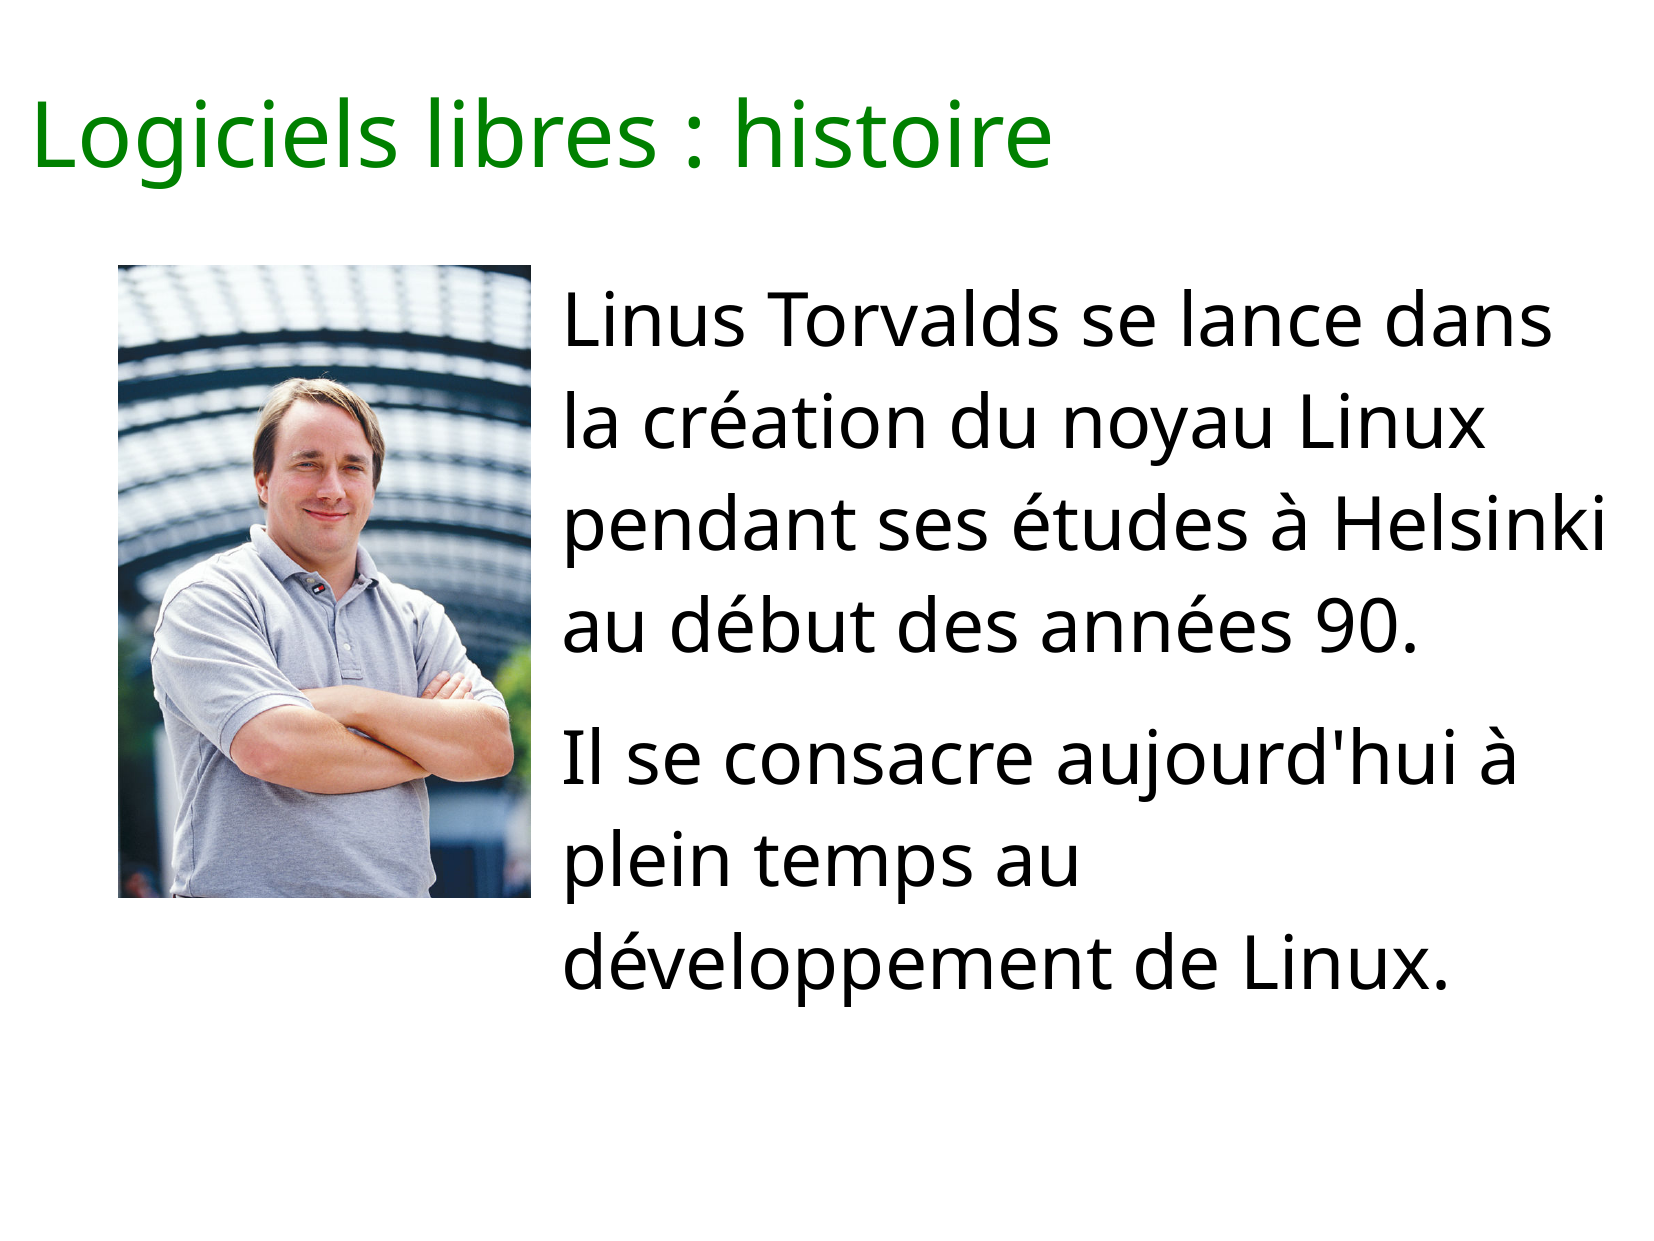

# Logiciels libres : histoire
Linus Torvalds se lance dans la création du noyau Linux pendant ses études à Helsinki au début des années 90.
Il se consacre aujourd'hui à plein temps au développement de Linux.